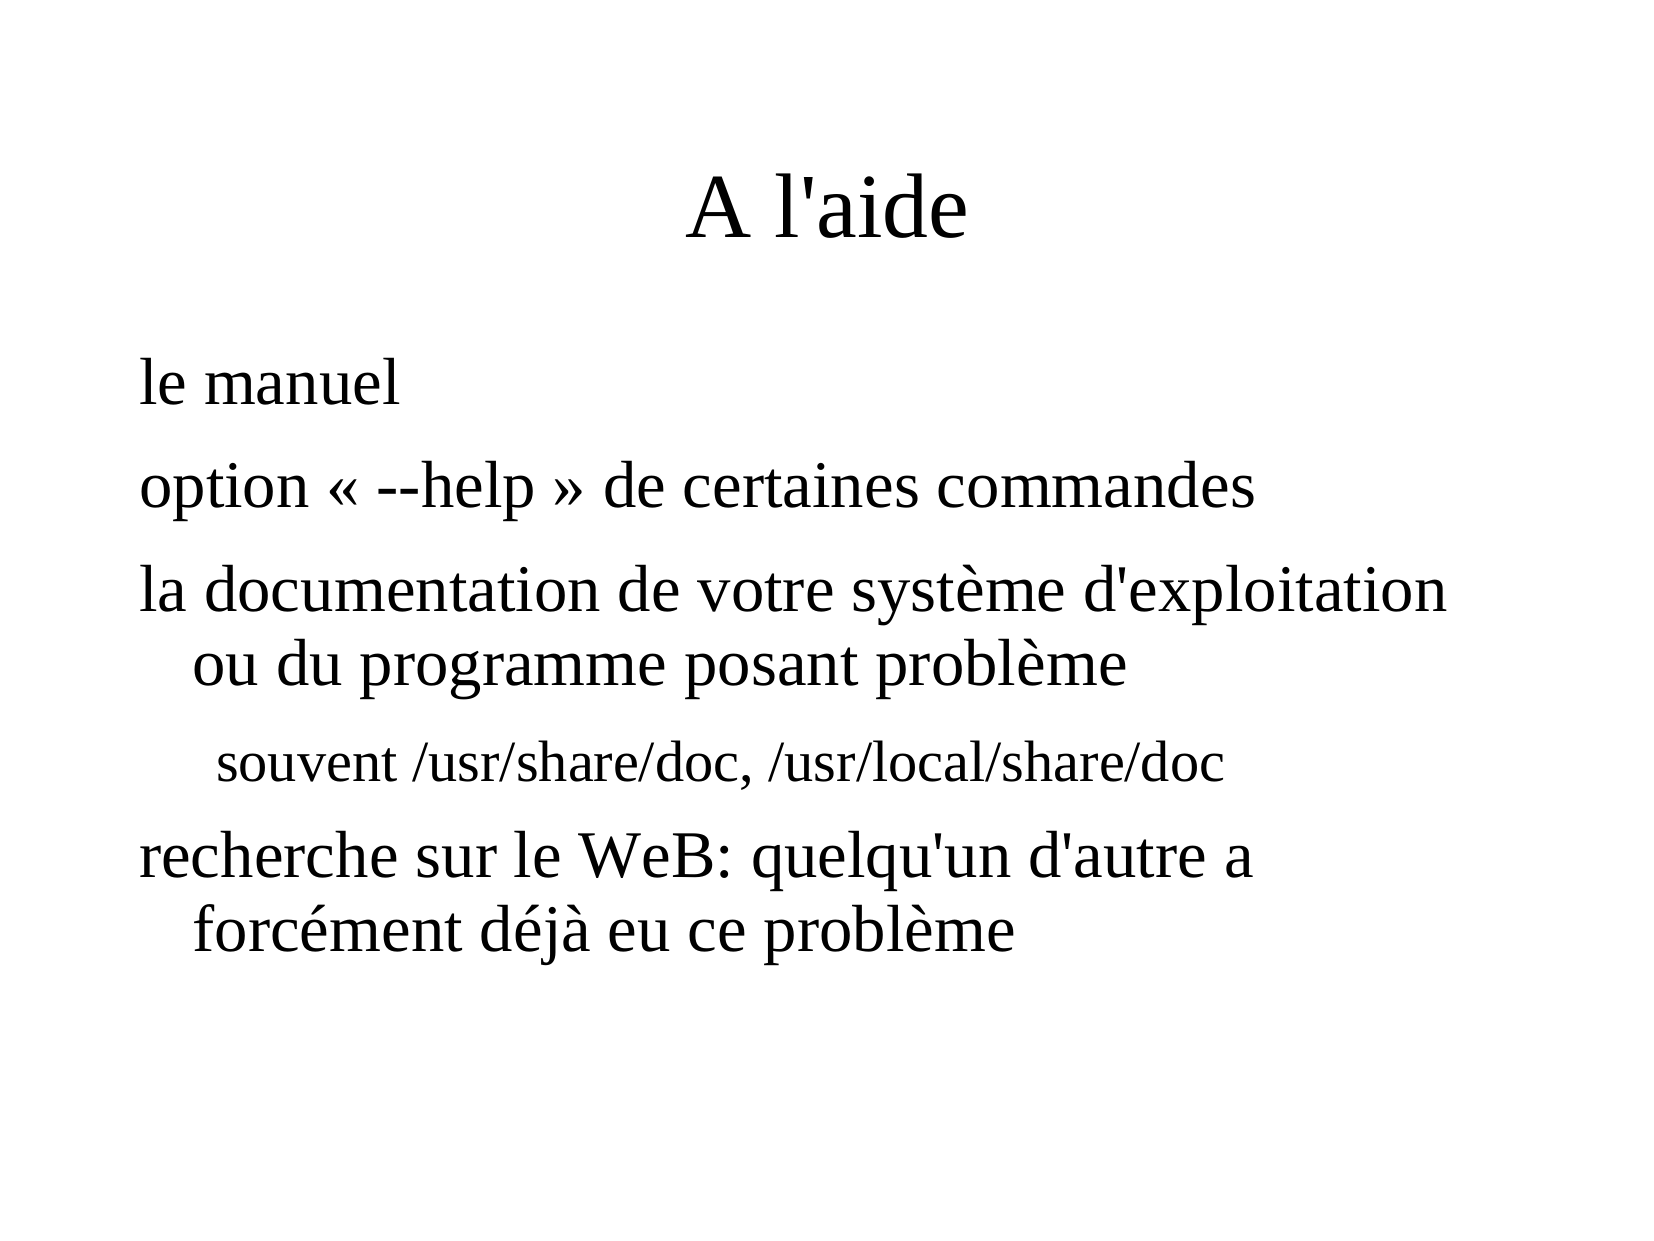

# A l'aide
le manuel
option « --help » de certaines commandes
la documentation de votre système d'exploitation ou du programme posant problème
souvent /usr/share/doc, /usr/local/share/doc
recherche sur le WeB: quelqu'un d'autre a forcément déjà eu ce problème